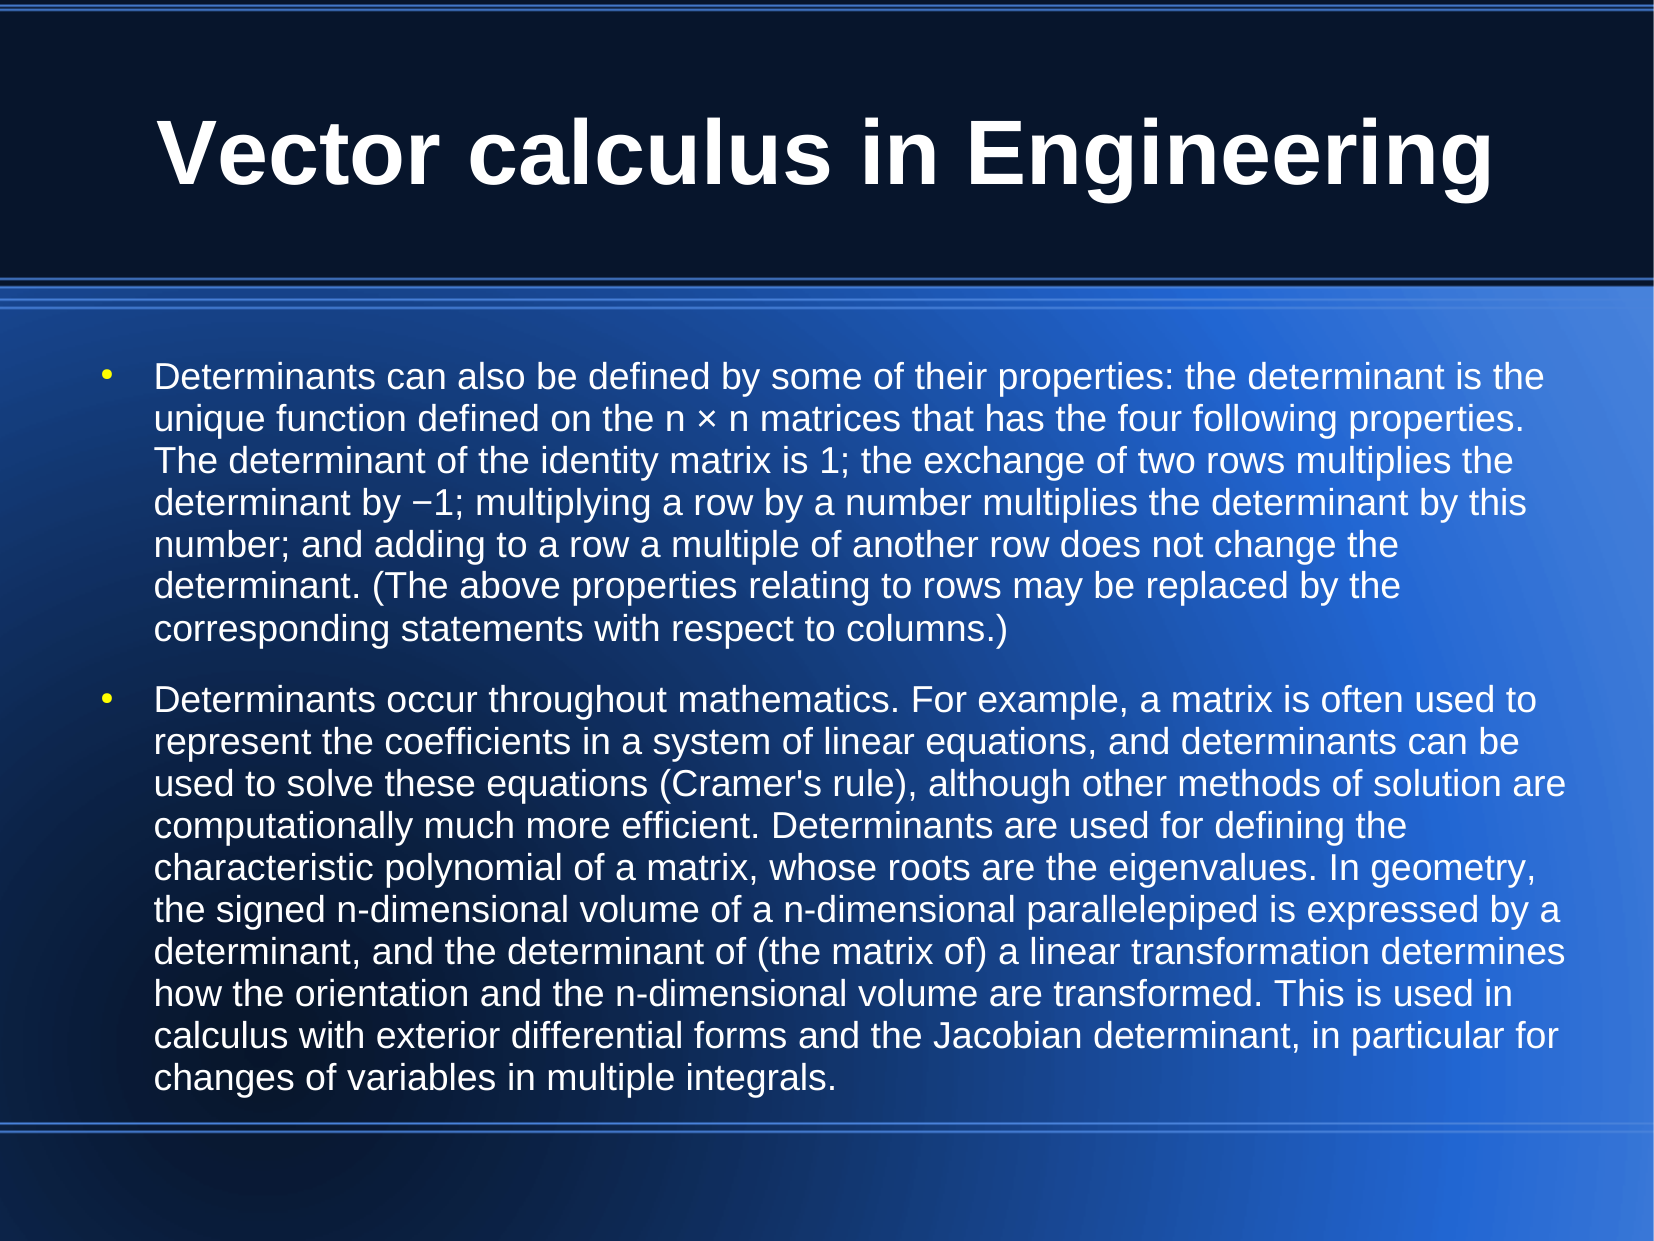

# Vector calculus in Engineering
Determinants can also be defined by some of their properties: the determinant is the unique function defined on the n × n matrices that has the four following properties. The determinant of the identity matrix is 1; the exchange of two rows multiplies the determinant by −1; multiplying a row by a number multiplies the determinant by this number; and adding to a row a multiple of another row does not change the determinant. (The above properties relating to rows may be replaced by the corresponding statements with respect to columns.)
Determinants occur throughout mathematics. For example, a matrix is often used to represent the coefficients in a system of linear equations, and determinants can be used to solve these equations (Cramer's rule), although other methods of solution are computationally much more efficient. Determinants are used for defining the characteristic polynomial of a matrix, whose roots are the eigenvalues. In geometry, the signed n-dimensional volume of a n-dimensional parallelepiped is expressed by a determinant, and the determinant of (the matrix of) a linear transformation determines how the orientation and the n-dimensional volume are transformed. This is used in calculus with exterior differential forms and the Jacobian determinant, in particular for changes of variables in multiple integrals.